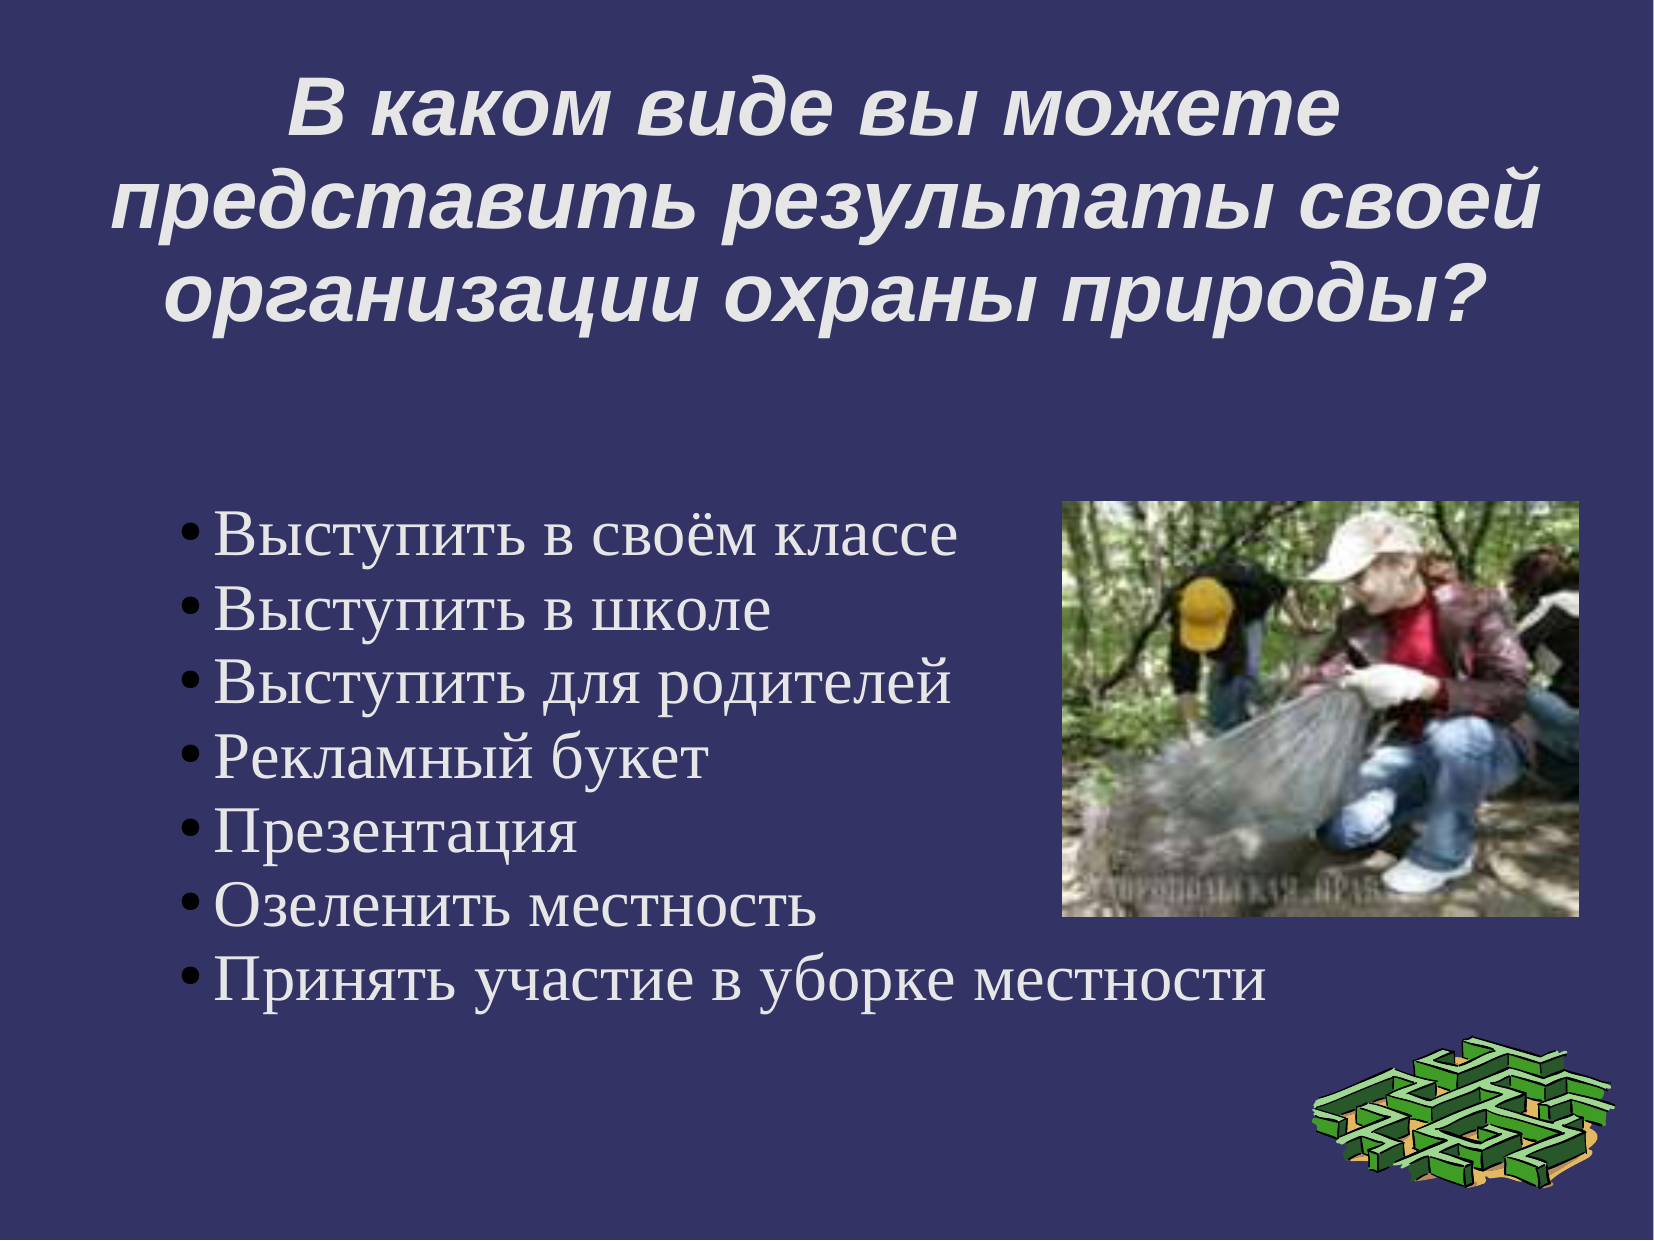

# В каком виде вы можете представить результаты своей организации охраны природы?
Выступить в своём классе
Выступить в школе
Выступить для родителей
Рекламный букет
Презентация
Озеленить местность
Принять участие в уборке местности